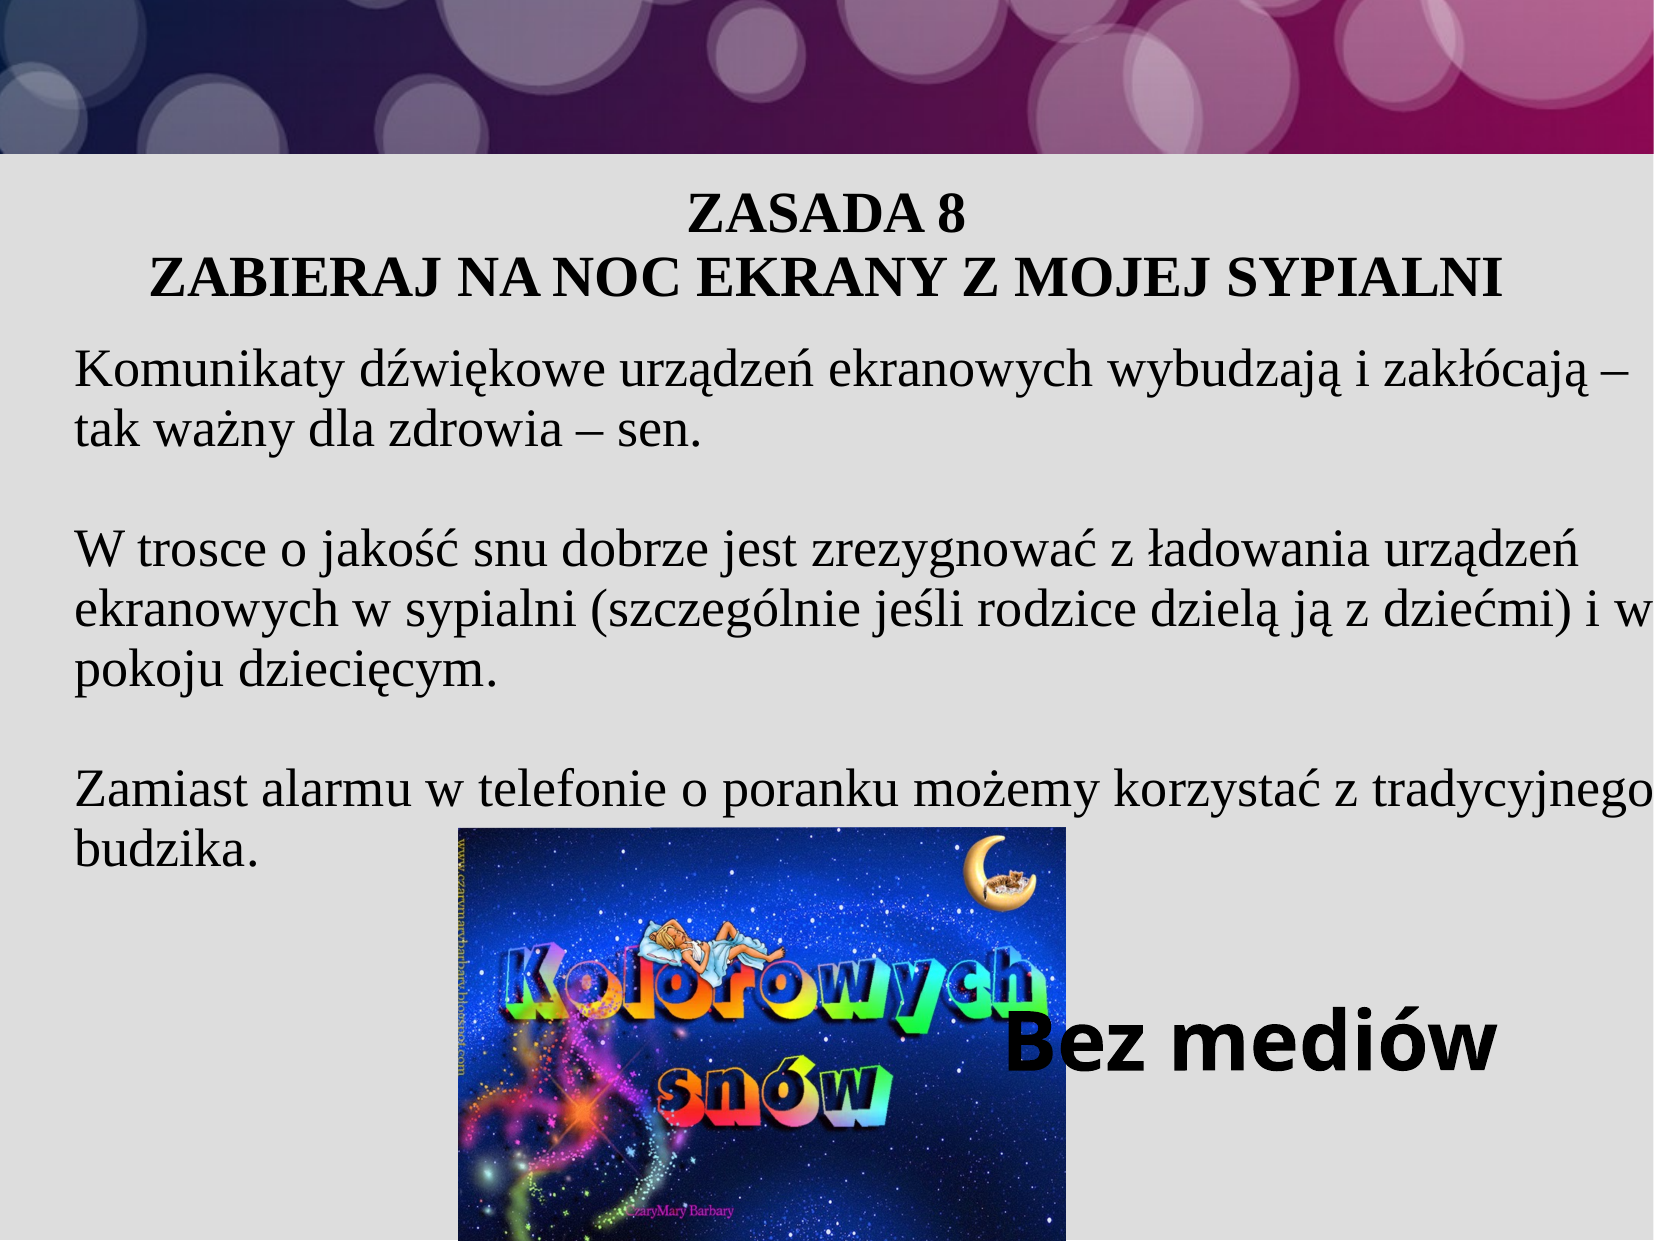

# ZASADA 8 ZABIERAJ NA NOC EKRANY Z MOJEJ SYPIALNI
Komunikaty dźwiękowe urządzeń ekranowych wybudzają i zakłócają – tak ważny dla zdrowia – sen.
W trosce o jakość snu dobrze jest zrezygnować z ładowania urządzeń ekranowych w sypialni (szczególnie jeśli rodzice dzielą ją z dziećmi) i w pokoju dziecięcym.
Zamiast alarmu w telefonie o poranku możemy korzystać z tradycyjnego budzika.